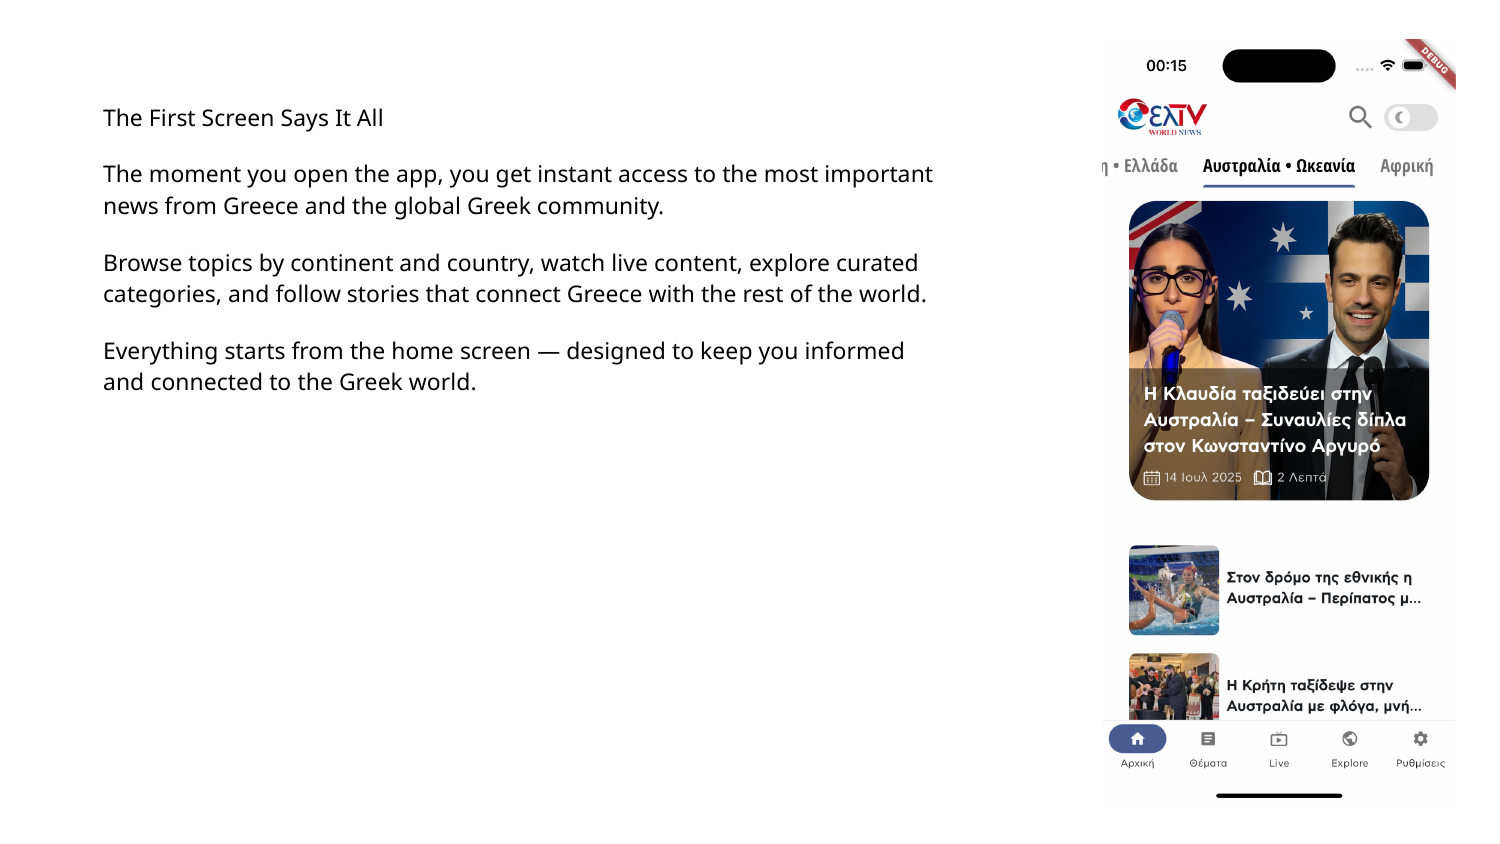

The First Screen Says It All
The moment you open the app, you get instant access to the most important news from Greece and the global Greek community.
Browse topics by continent and country, watch live content, explore curated categories, and follow stories that connect Greece with the rest of the world.
Everything starts from the home screen — designed to keep you informed and connected to the Greek world.